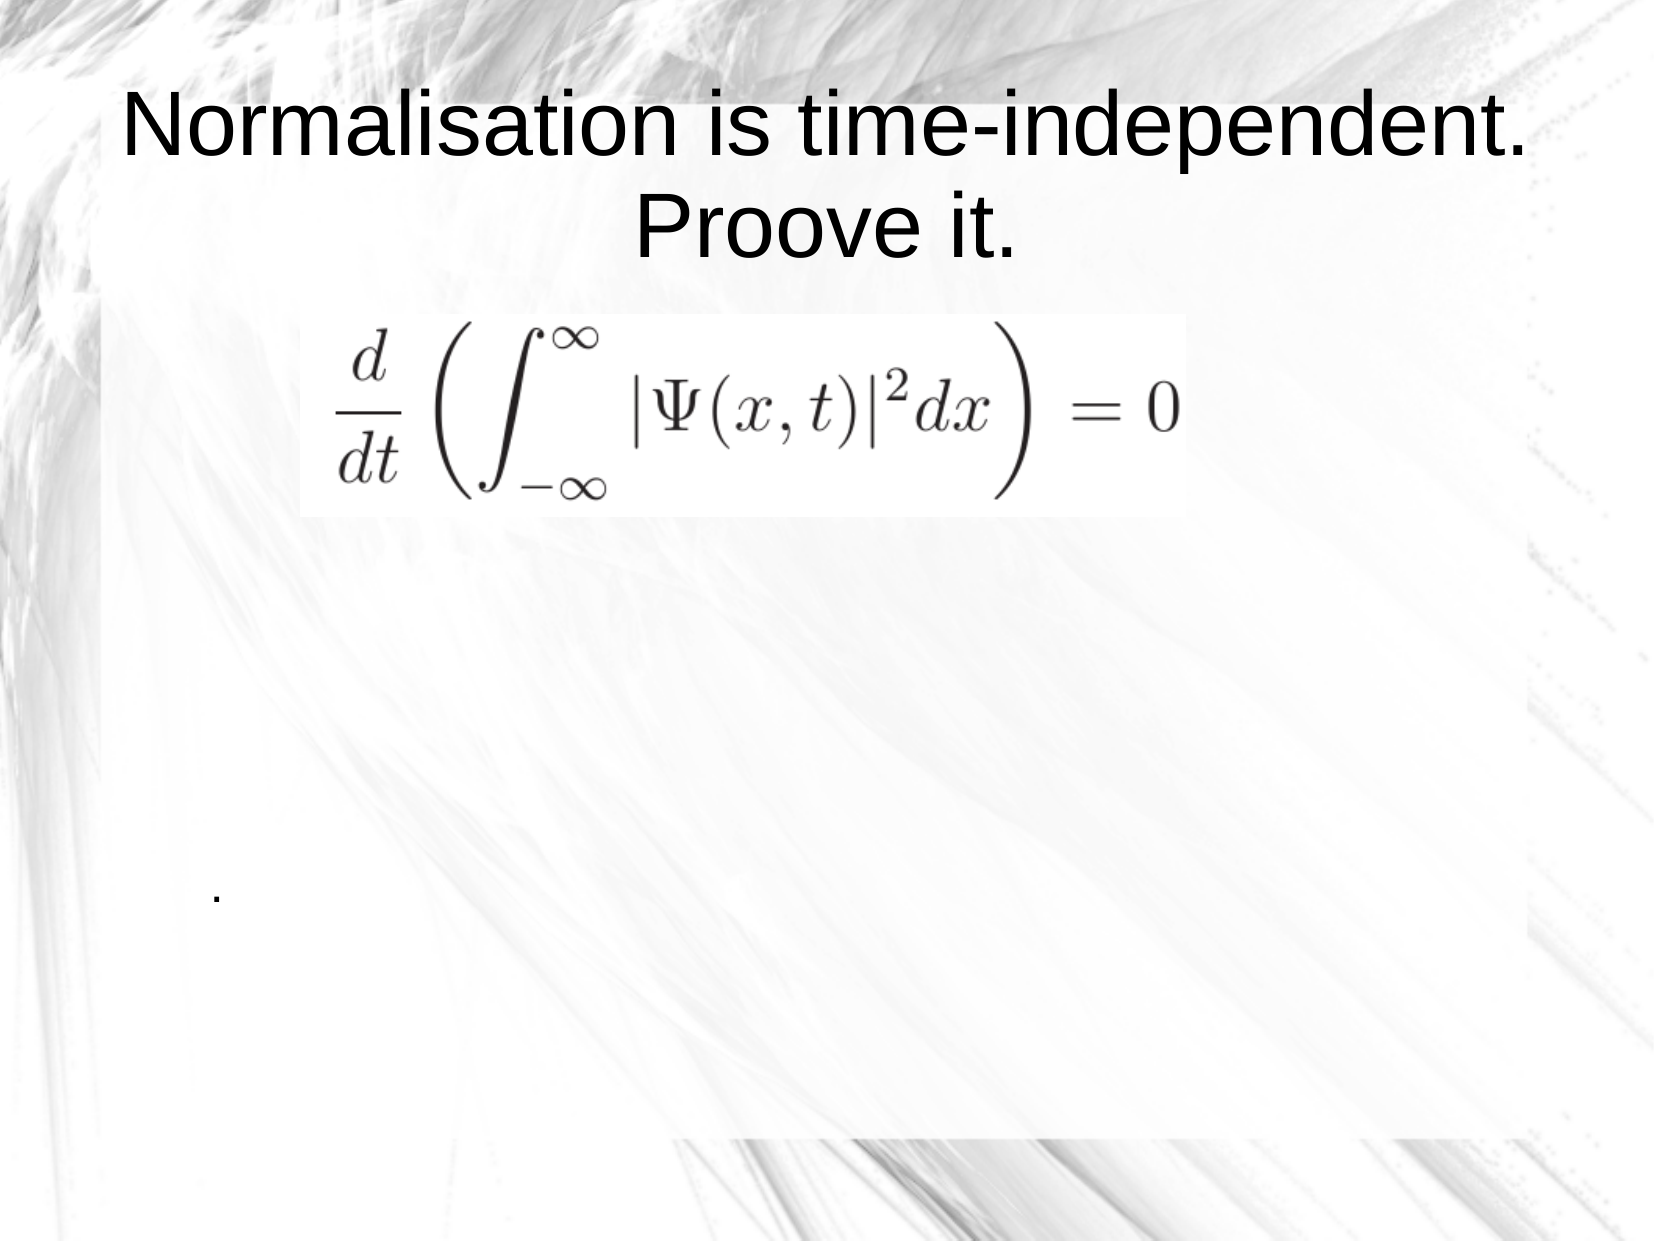

# Normalisation is time-independent. Proove it.
.